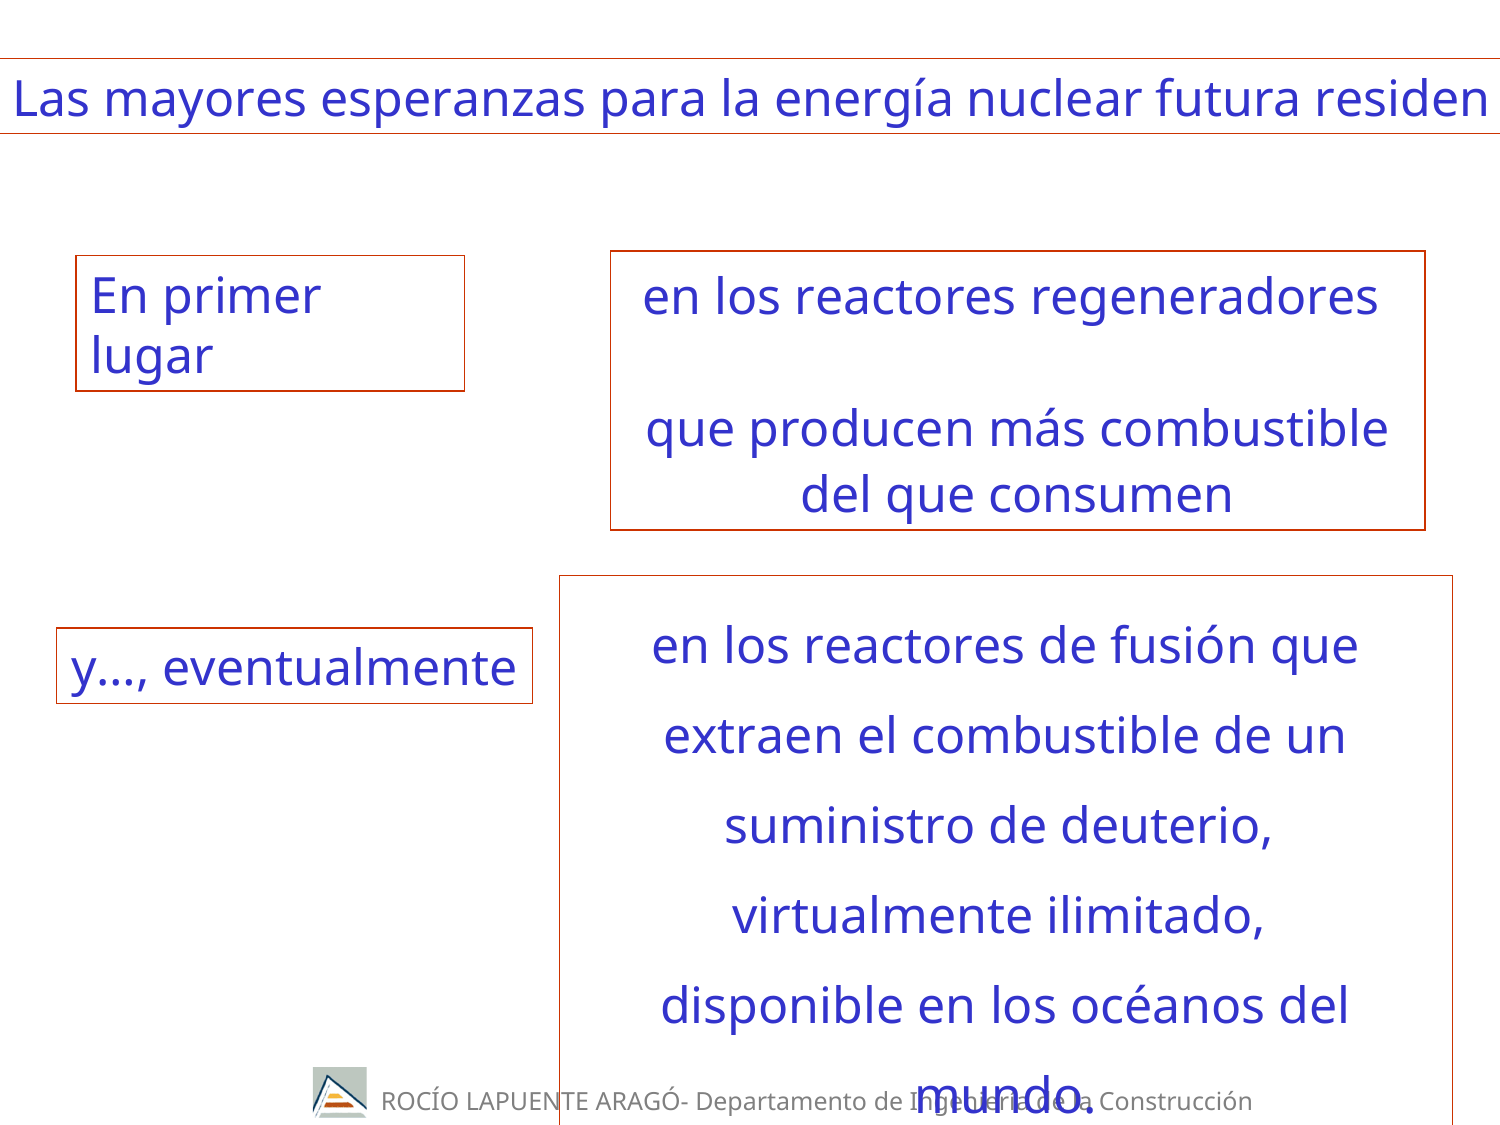

Las mayores esperanzas para la energía nuclear futura residen
en los reactores regeneradores
que producen más combustible del que consumen
En primer lugar
en los reactores de fusión que extraen el combustible de un suministro de deuterio,
virtualmente ilimitado,
disponible en los océanos del mundo.
y…, eventualmente